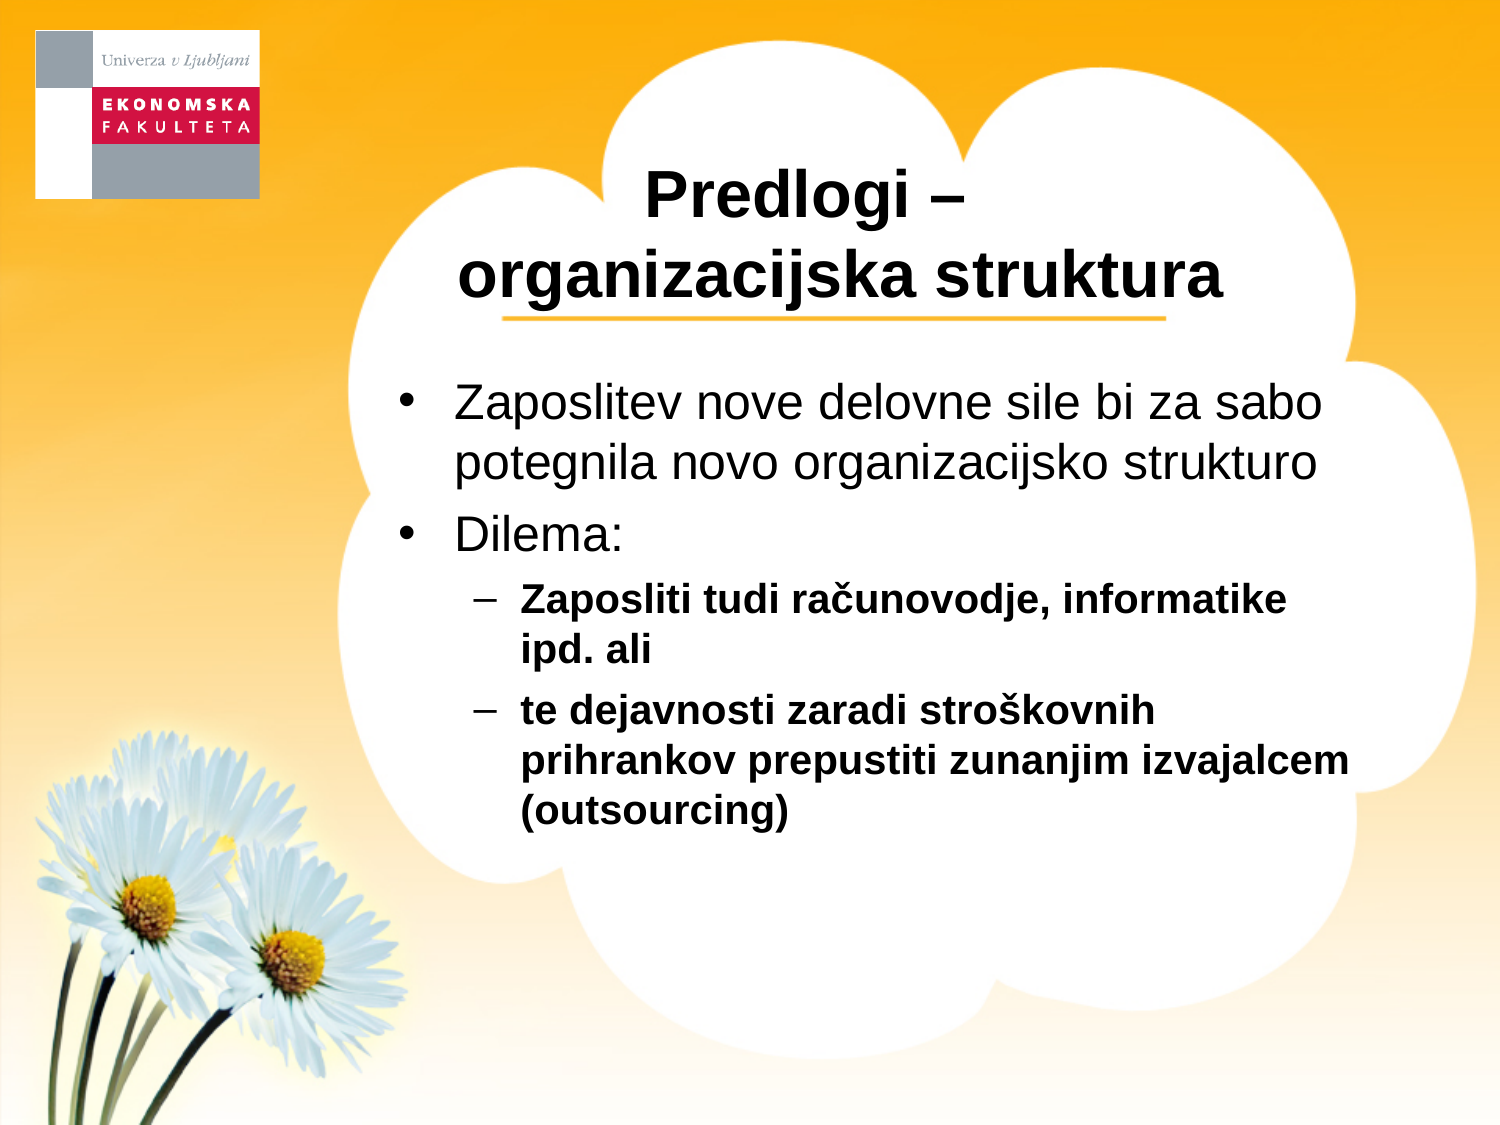

#
	 Predlogi –
organizacijska struktura
Zaposlitev nove delovne sile bi za sabo potegnila novo organizacijsko strukturo
Dilema:
Zaposliti tudi računovodje, informatike ipd. ali
te dejavnosti zaradi stroškovnih prihrankov prepustiti zunanjim izvajalcem (outsourcing)